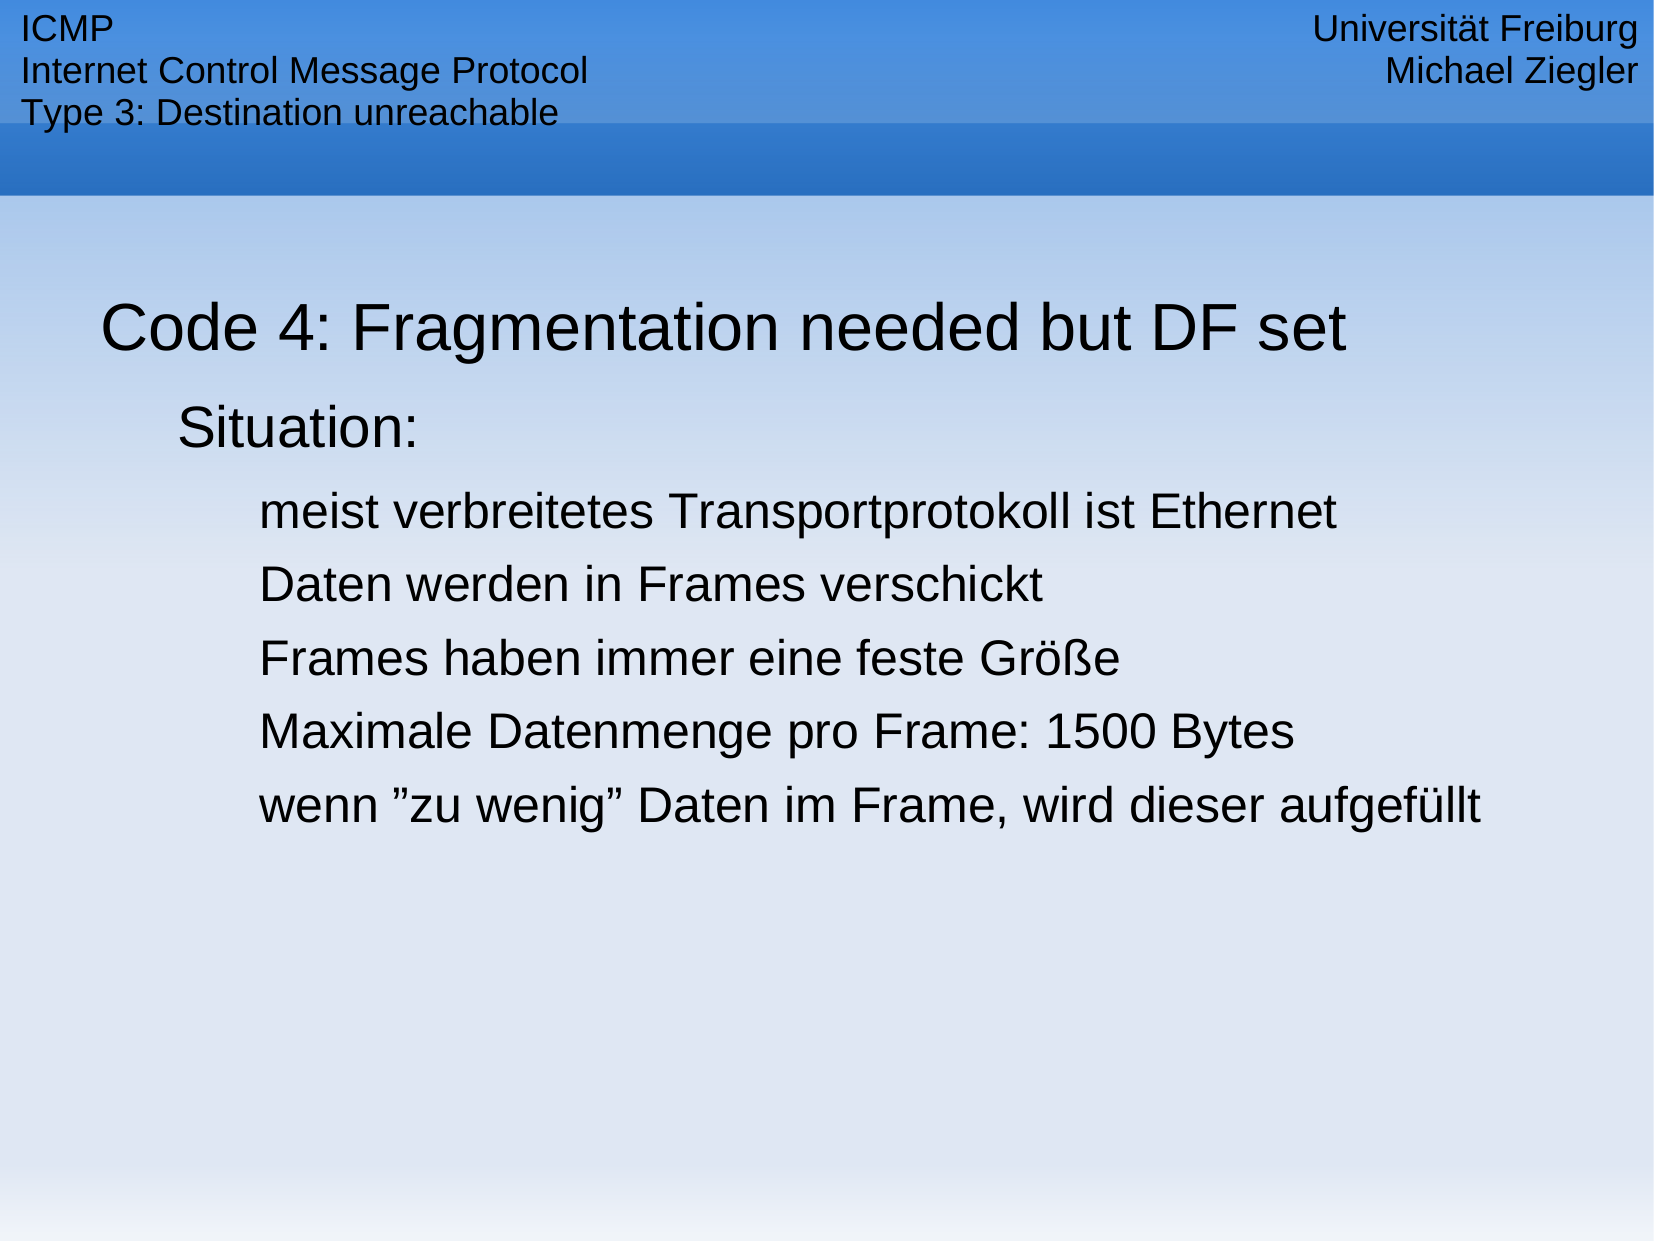

ICMP
Internet Control Message Protocol
Type 3: Destination unreachable
Universität Freiburg
Michael Ziegler
# Code 4: Fragmentation needed but DF set
Situation:
meist verbreitetes Transportprotokoll ist Ethernet
Daten werden in Frames verschickt
Frames haben immer eine feste Größe
Maximale Datenmenge pro Frame: 1500 Bytes
wenn ”zu wenig” Daten im Frame, wird dieser aufgefüllt